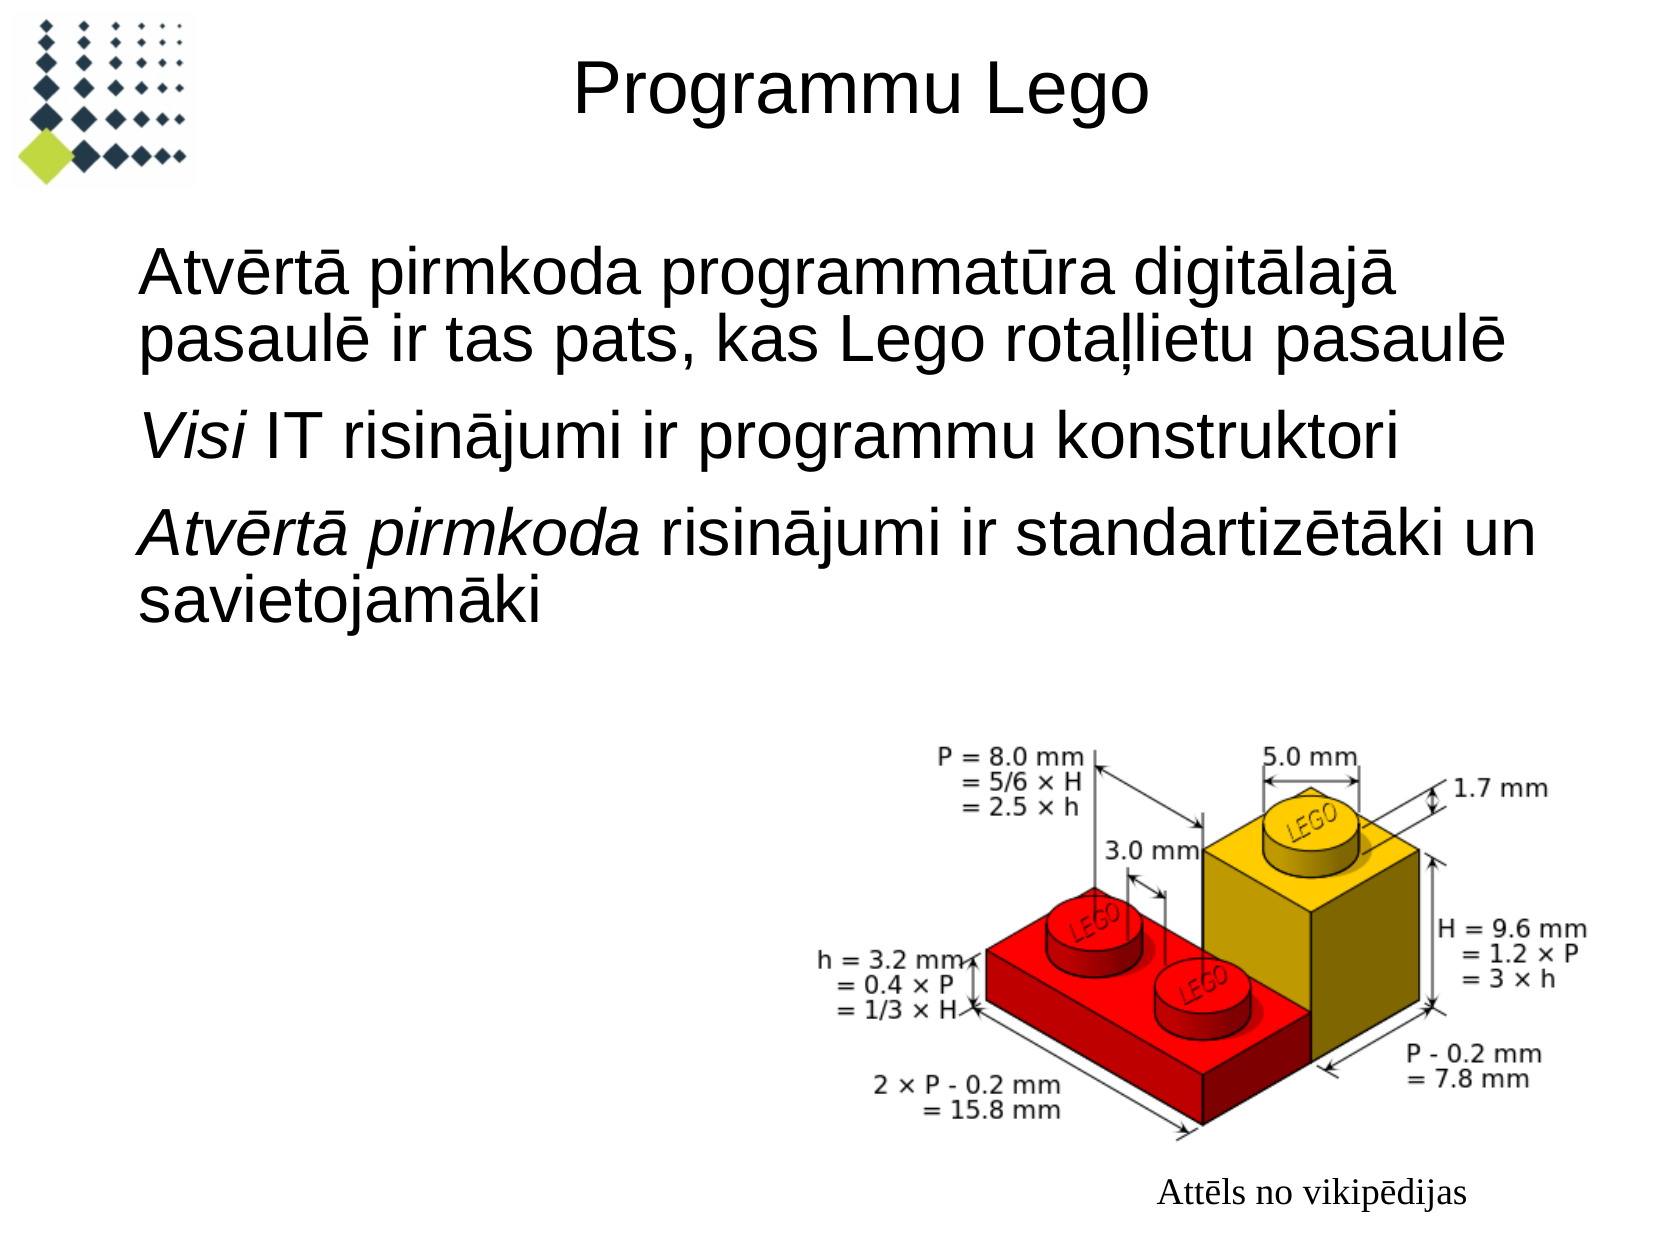

# Programmu Lego
Atvērtā pirmkoda programmatūra digitālajā pasaulē ir tas pats, kas Lego rotaļlietu pasaulē
Visi IT risinājumi ir programmu konstruktori
Atvērtā pirmkoda risinājumi ir standartizētāki un savietojamāki
Attēls no vikipēdijas